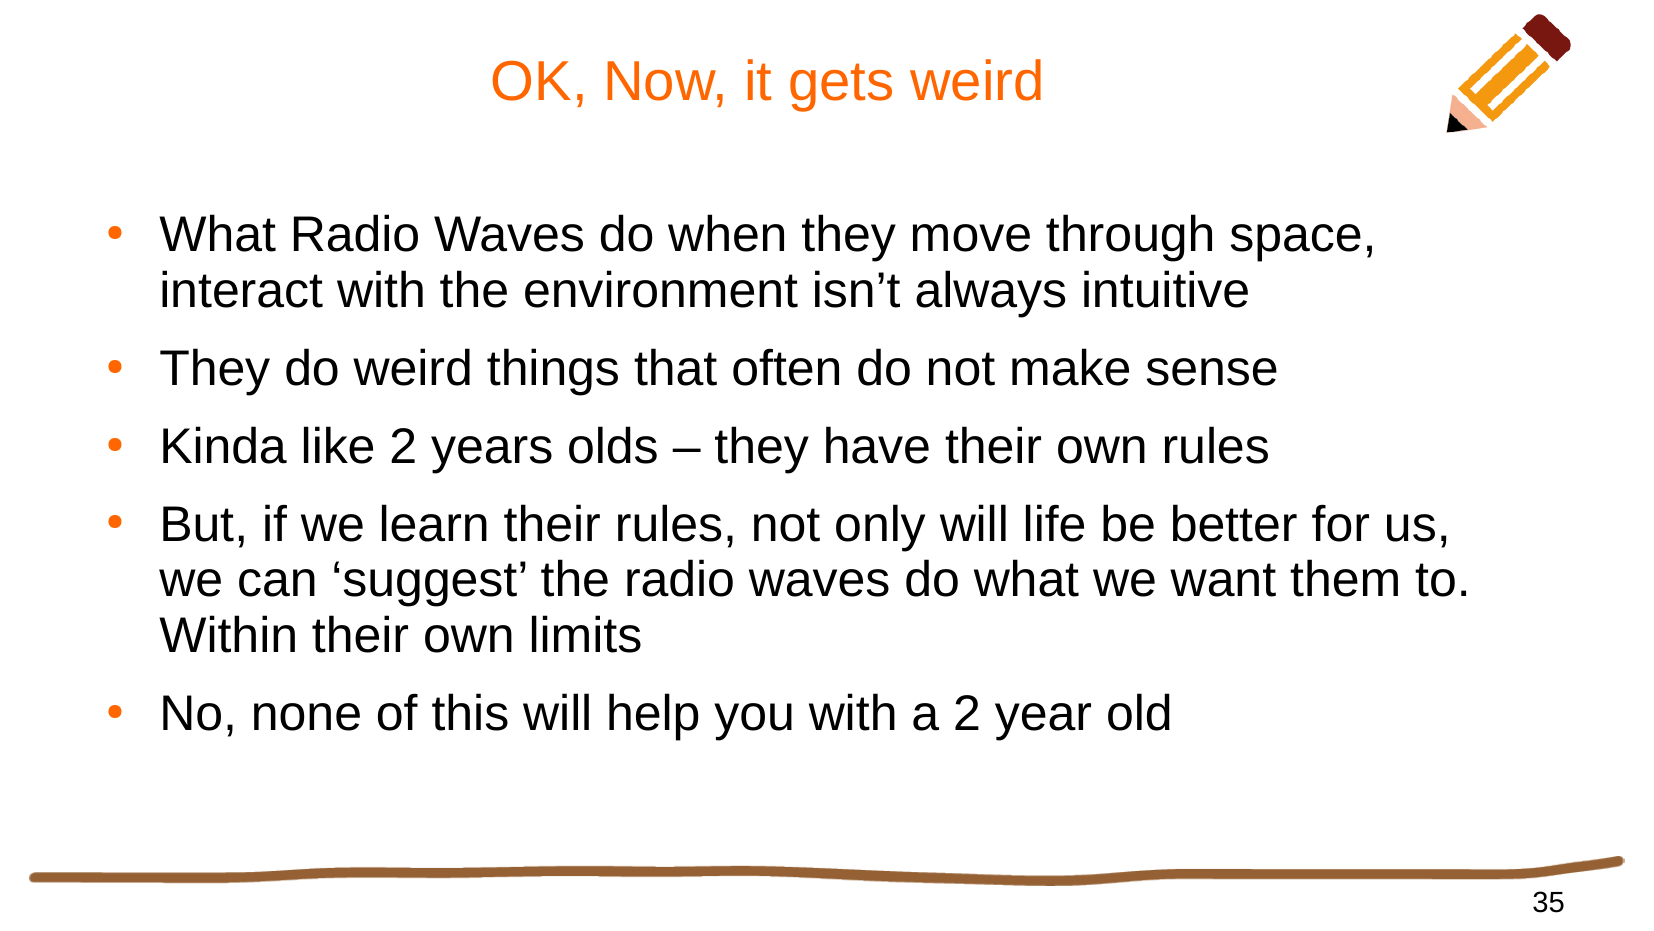

# OK, Now, it gets weird
What Radio Waves do when they move through space, interact with the environment isn’t always intuitive
They do weird things that often do not make sense
Kinda like 2 years olds – they have their own rules
But, if we learn their rules, not only will life be better for us, we can ‘suggest’ the radio waves do what we want them to. Within their own limits
No, none of this will help you with a 2 year old
35